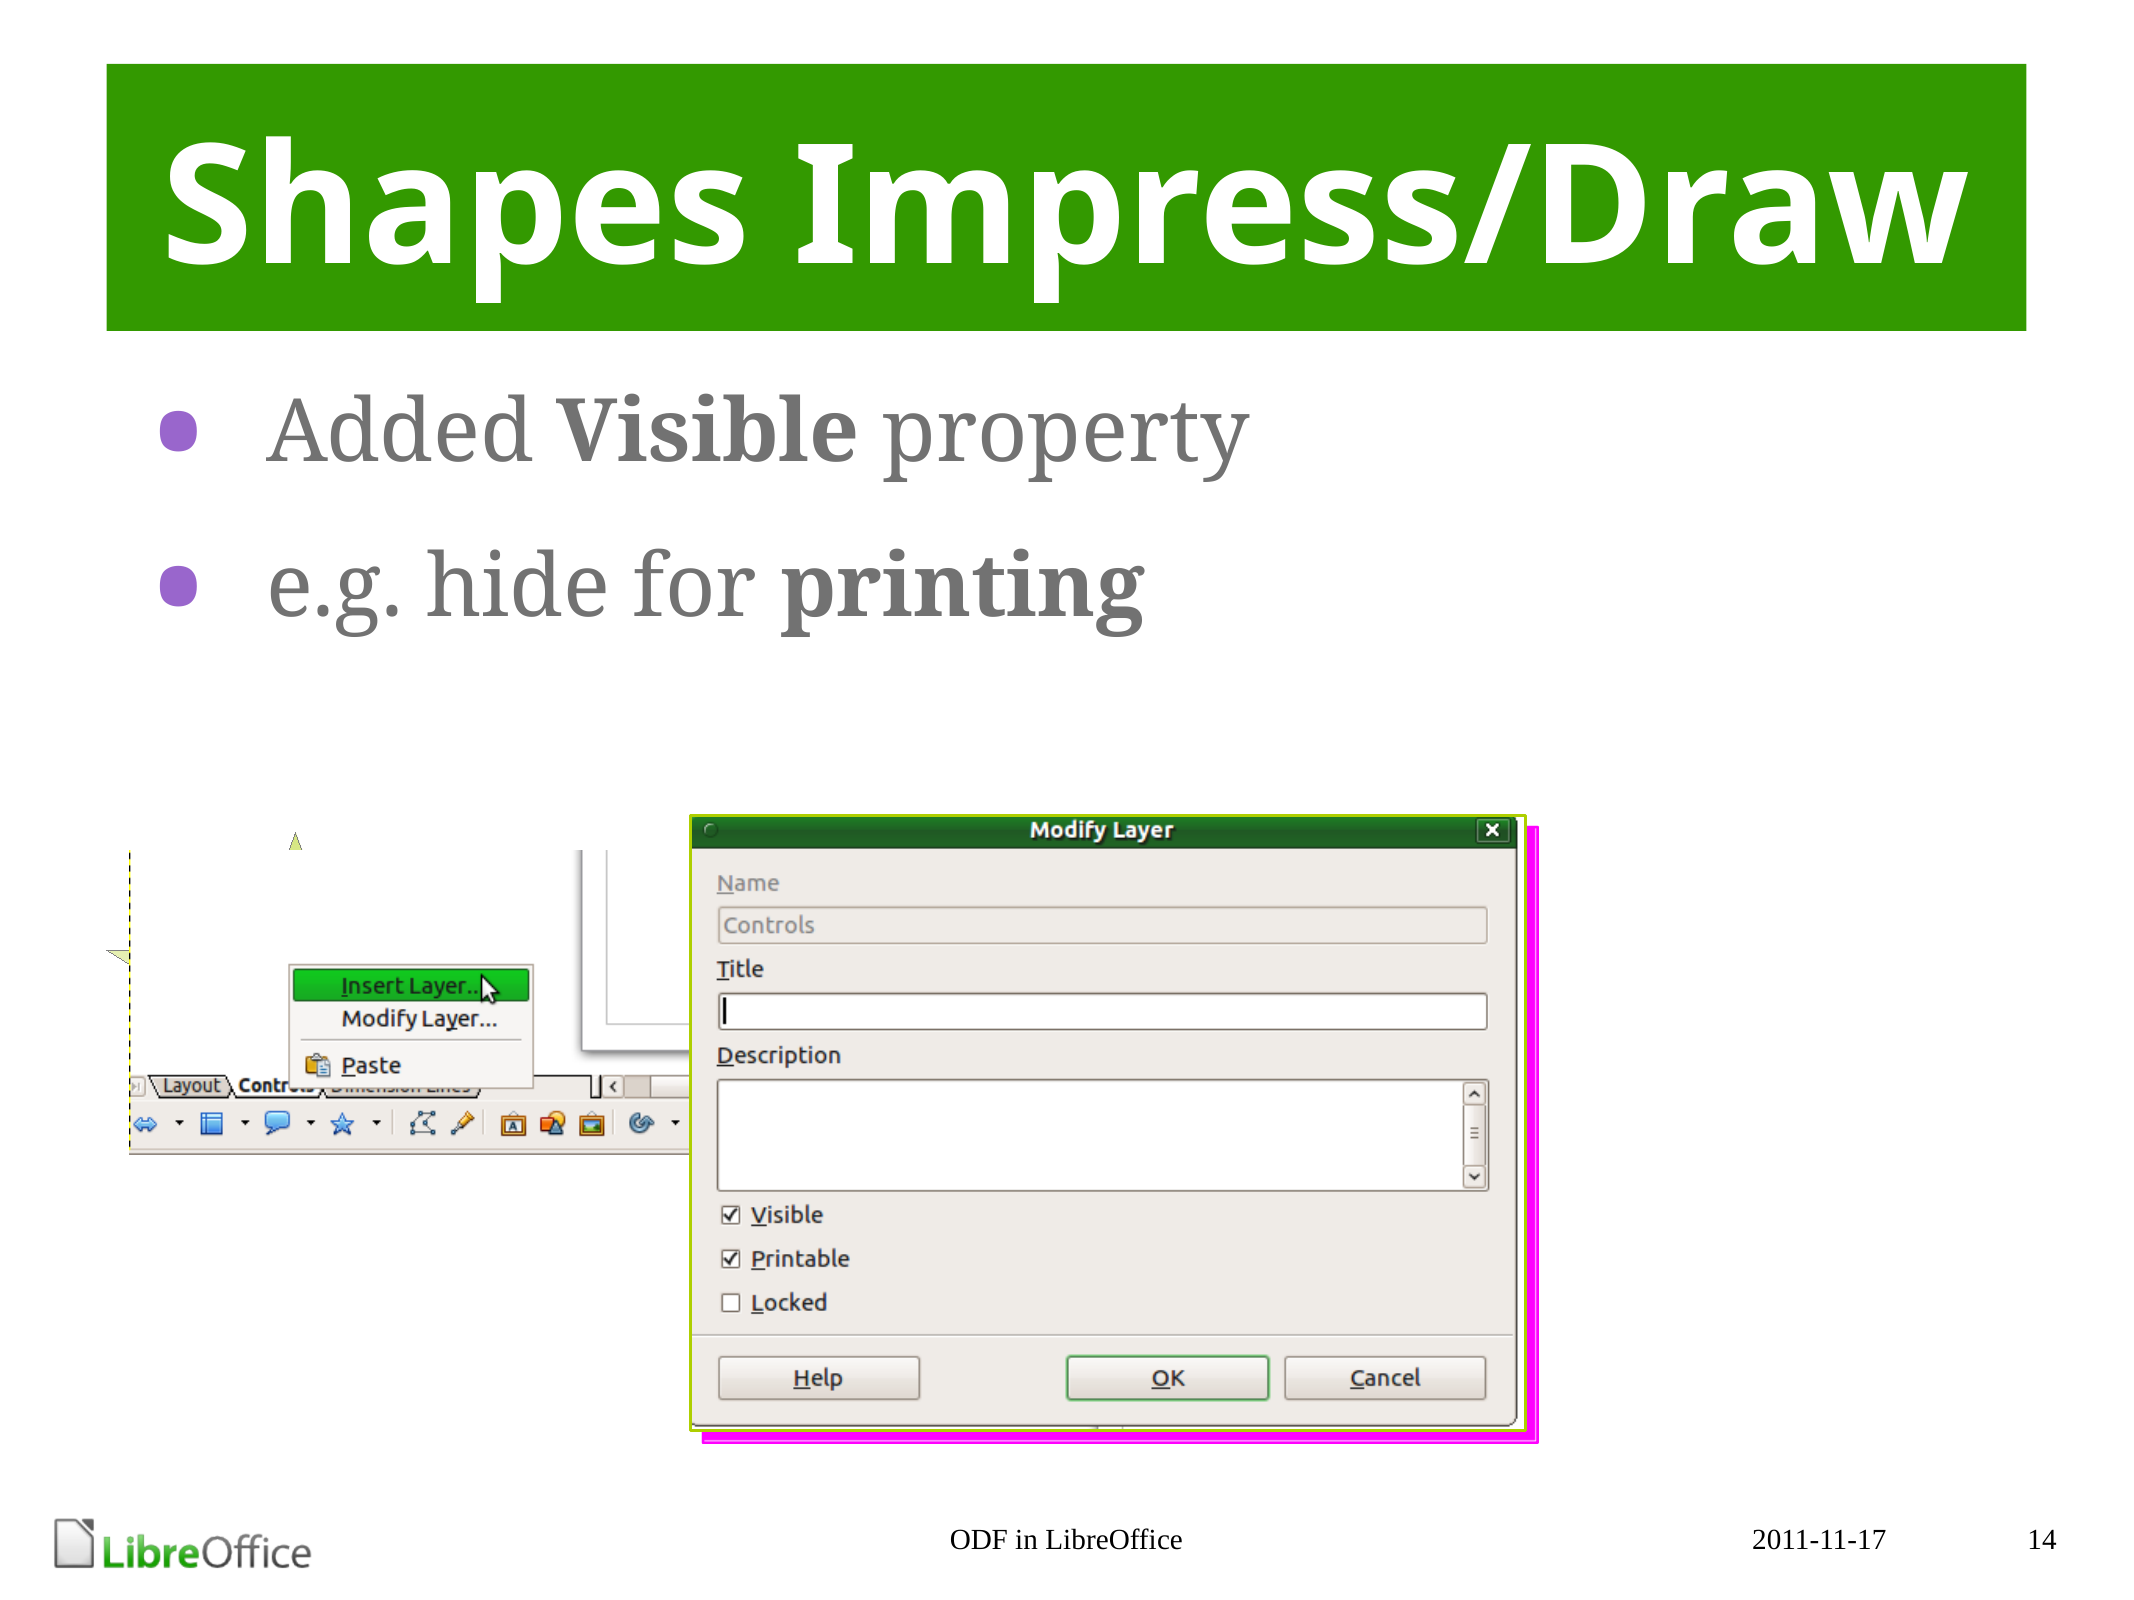

# Shapes Impress/Draw
Added Visible property
e.g. hide for printing